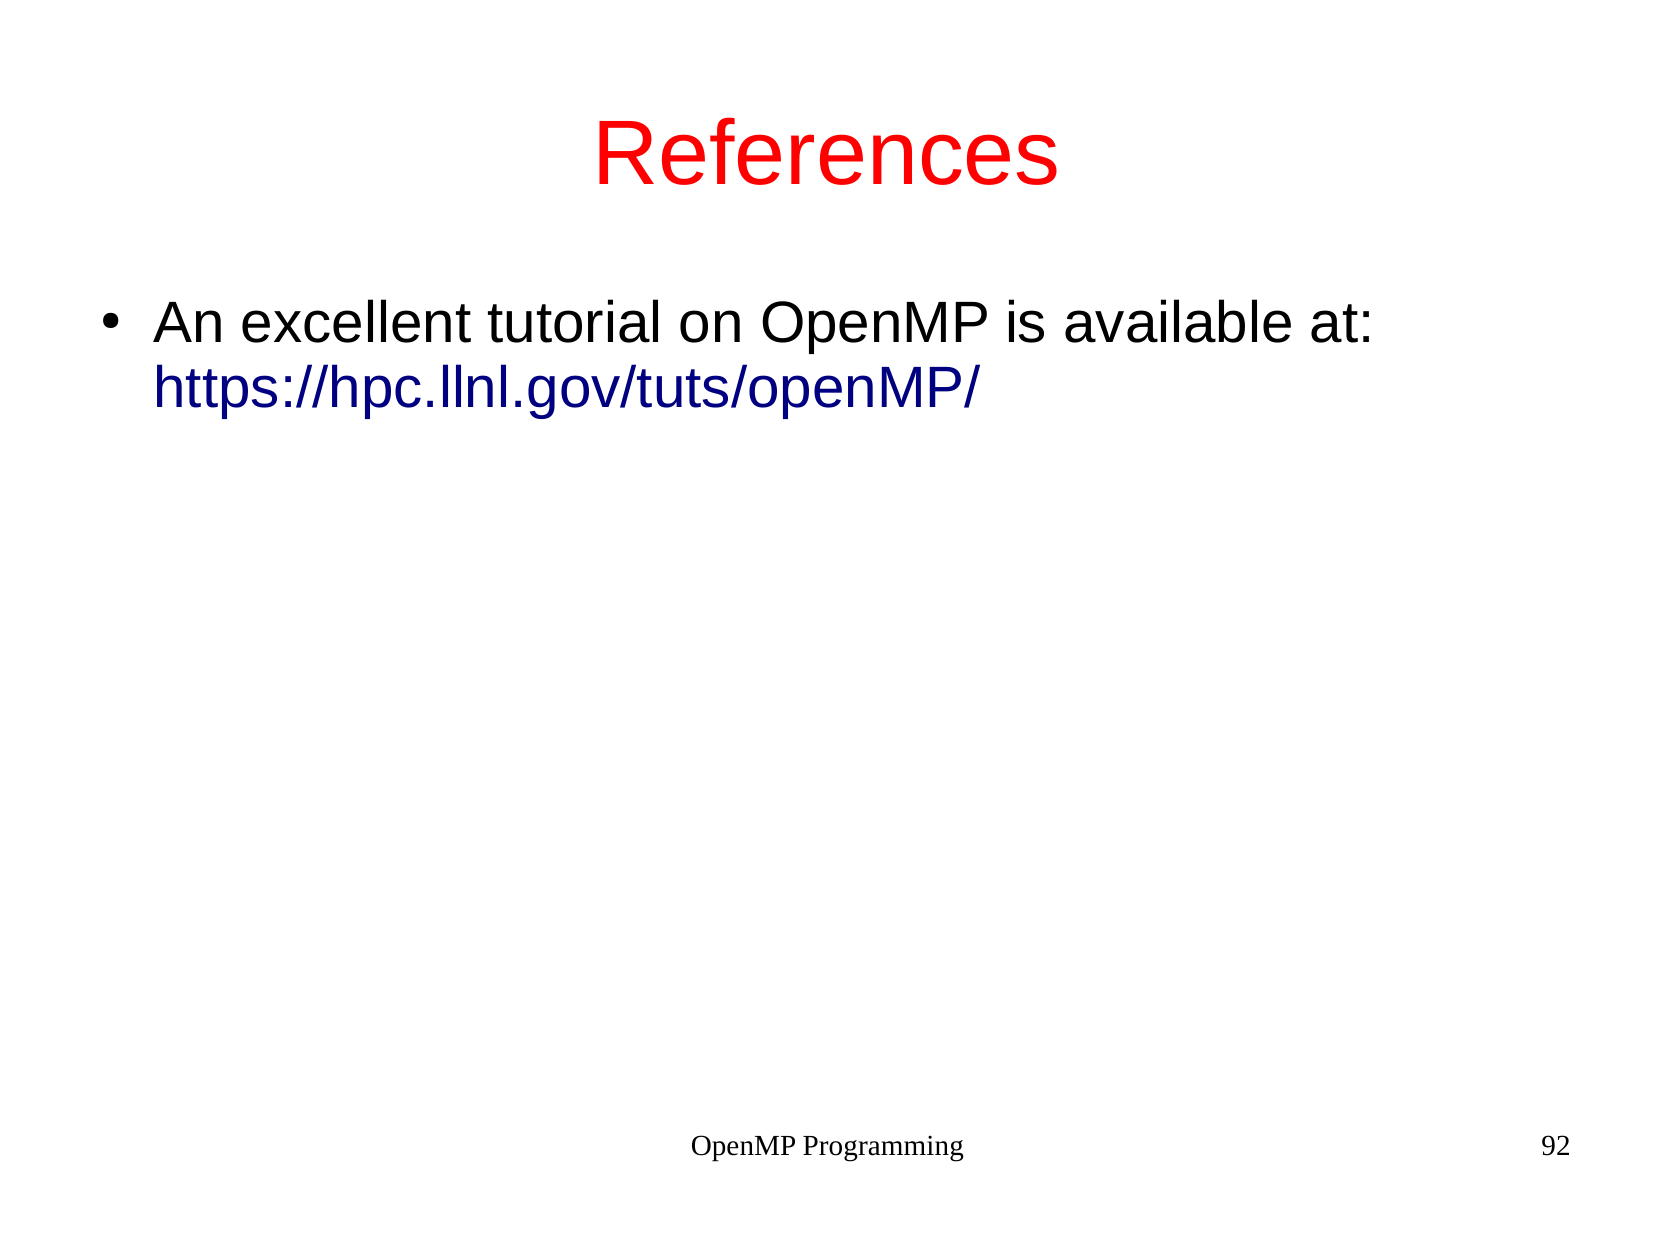

# References
An excellent tutorial on OpenMP is available at: https://hpc.llnl.gov/tuts/openMP/
OpenMP Programming
92